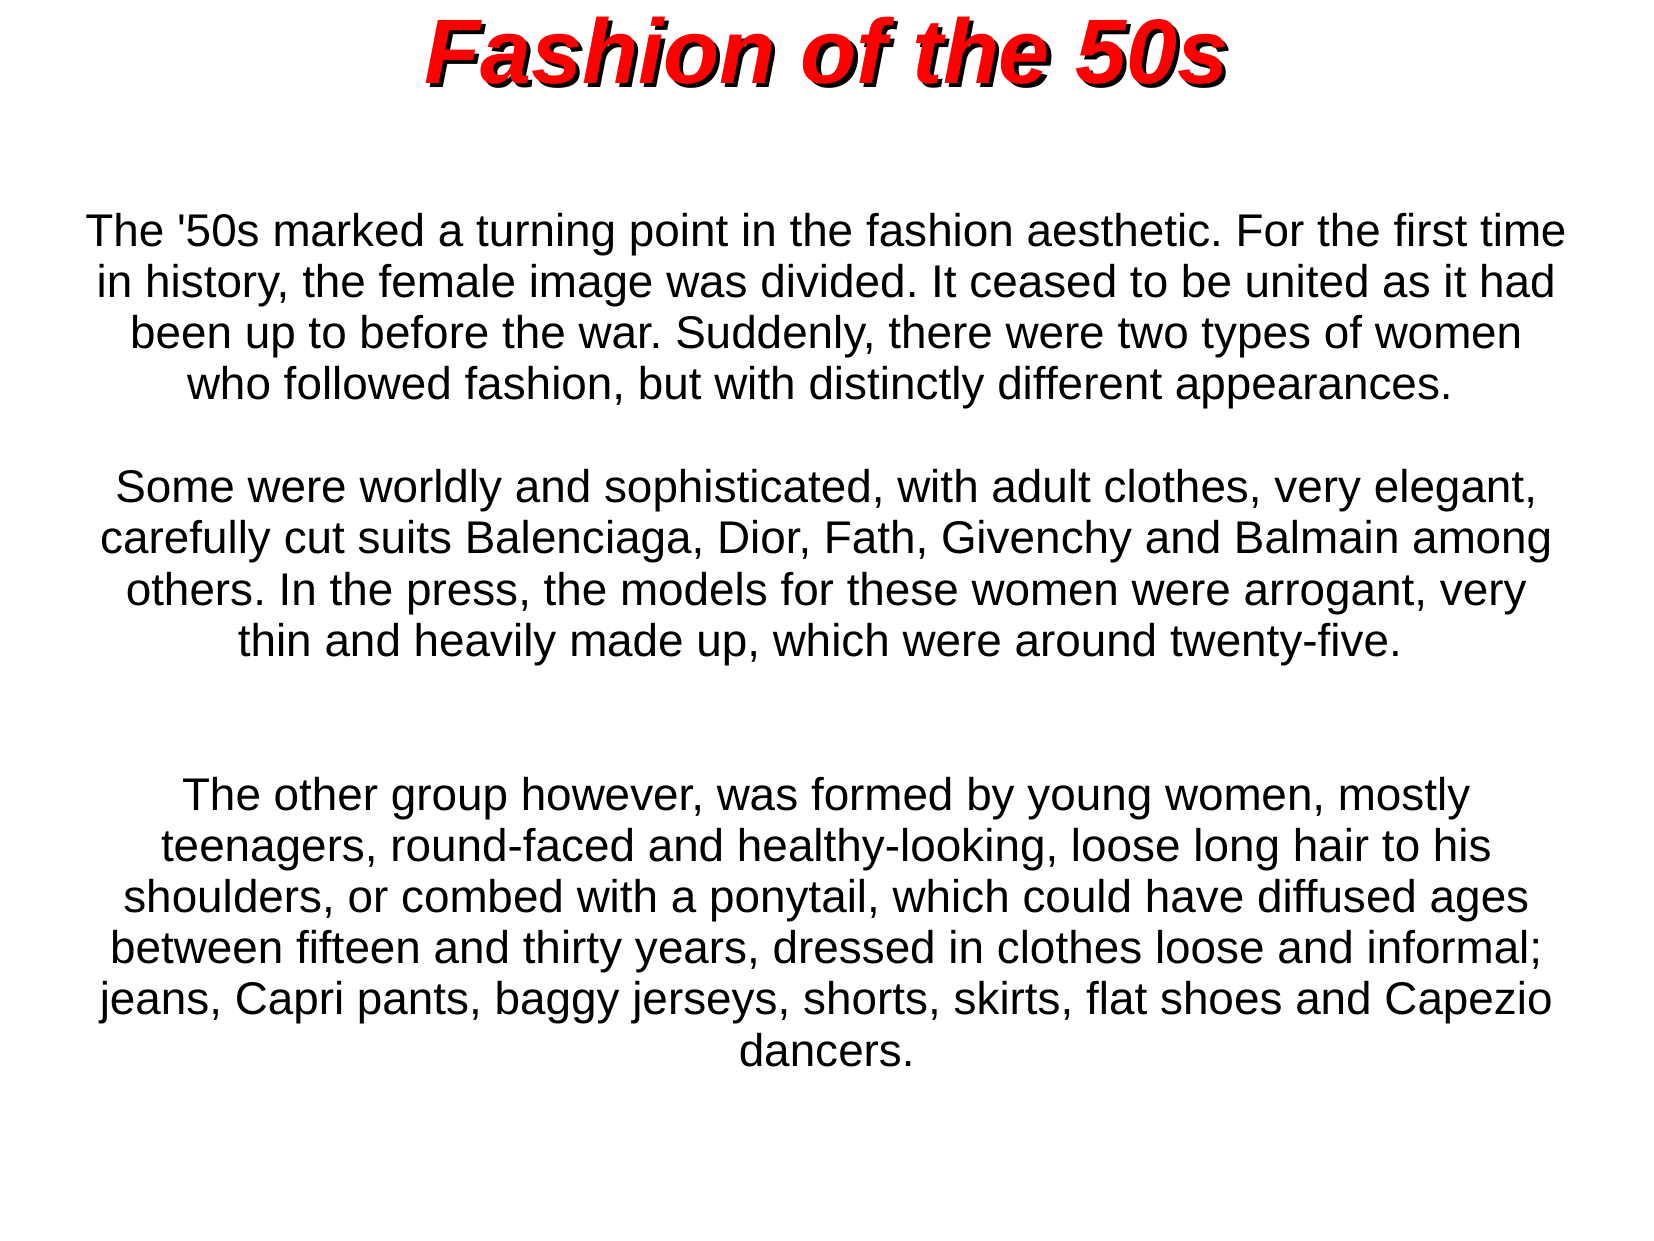

# Fashion of the 50s
The '50s marked a turning point in the fashion aesthetic. For the first time in history, the female image was divided. It ceased to be united as it had been up to before the war. Suddenly, there were two types of women who followed fashion, but with distinctly different appearances.
Some were worldly and sophisticated, with adult clothes, very elegant, carefully cut suits Balenciaga, Dior, Fath, Givenchy and Balmain among others. In the press, the models for these women were arrogant, very thin and heavily made up, which were around twenty-five.
The other group however, was formed by young women, mostly teenagers, round-faced and healthy-looking, loose long hair to his shoulders, or combed with a ponytail, which could have diffused ages between fifteen and thirty years, dressed in clothes loose and informal; jeans, Capri pants, baggy jerseys, shorts, skirts, flat shoes and Capezio dancers.